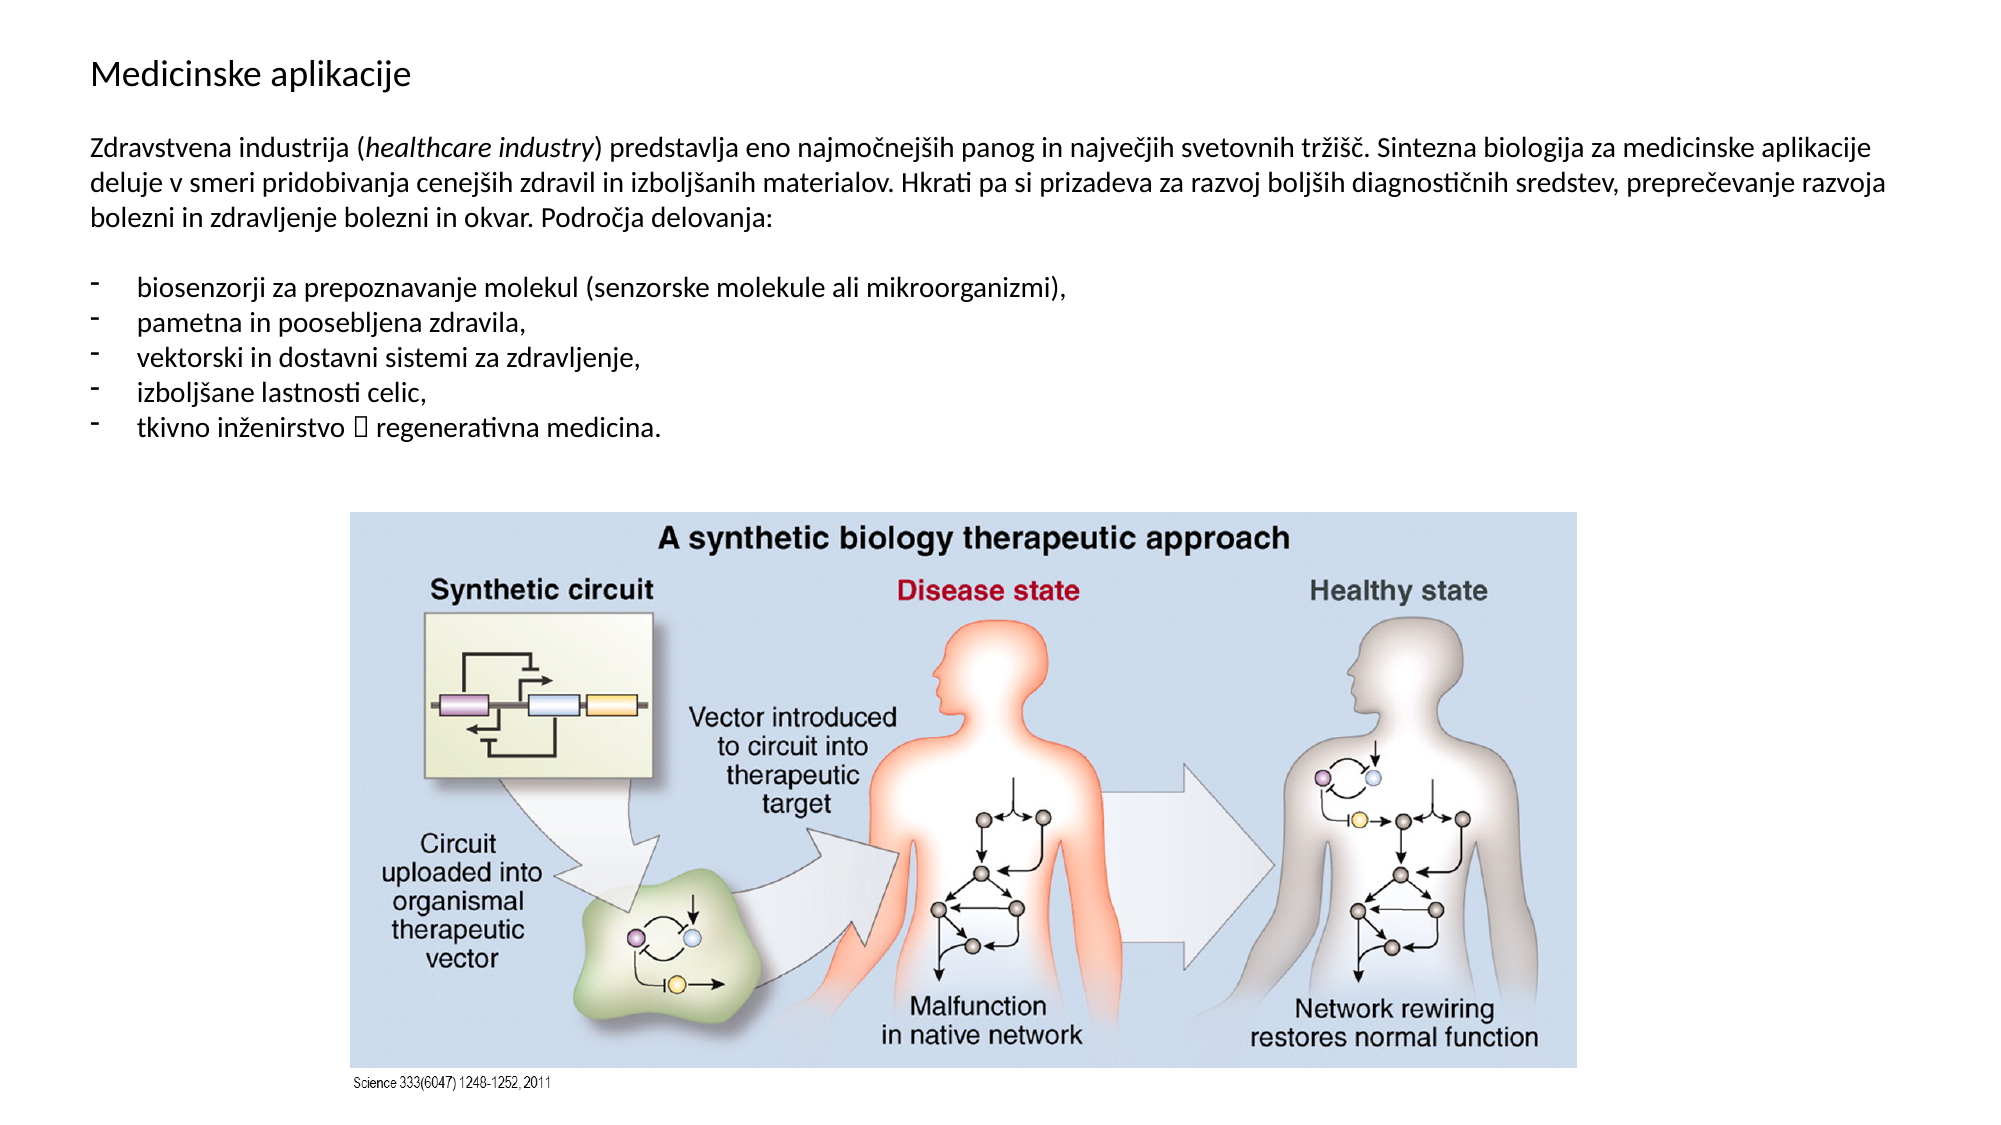

Medicinske aplikacije
Zdravstvena industrija (healthcare industry) predstavlja eno najmočnejših panog in največjih svetovnih tržišč. Sintezna biologija za medicinske aplikacije deluje v smeri pridobivanja cenejših zdravil in izboljšanih materialov. Hkrati pa si prizadeva za razvoj boljših diagnostičnih sredstev, preprečevanje razvoja bolezni in zdravljenje bolezni in okvar. Področja delovanja:
biosenzorji za prepoznavanje molekul (senzorske molekule ali mikroorganizmi),
pametna in poosebljena zdravila,
vektorski in dostavni sistemi za zdravljenje,
izboljšane lastnosti celic,
tkivno inženirstvo  regenerativna medicina.